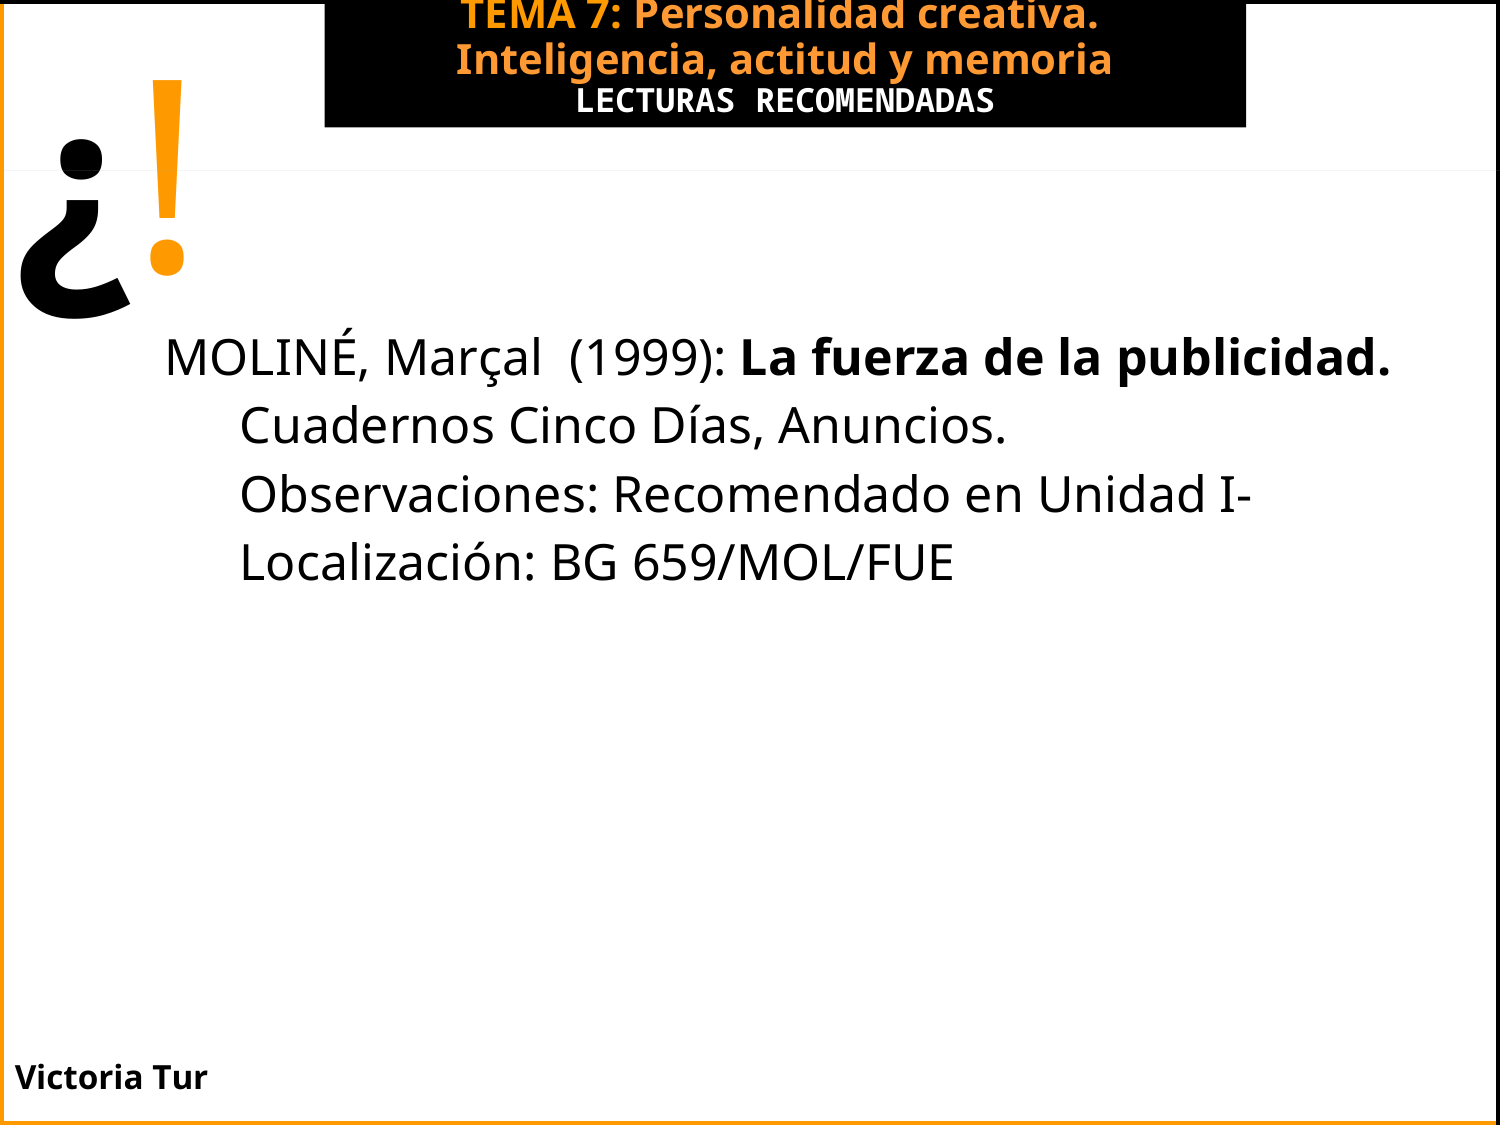

# MOLINÉ, Marçal (1999): La fuerza de la publicidad. Cuadernos Cinco Días, Anuncios. Observaciones: Recomendado en Unidad I- Localización: BG 659/MOL/FUE